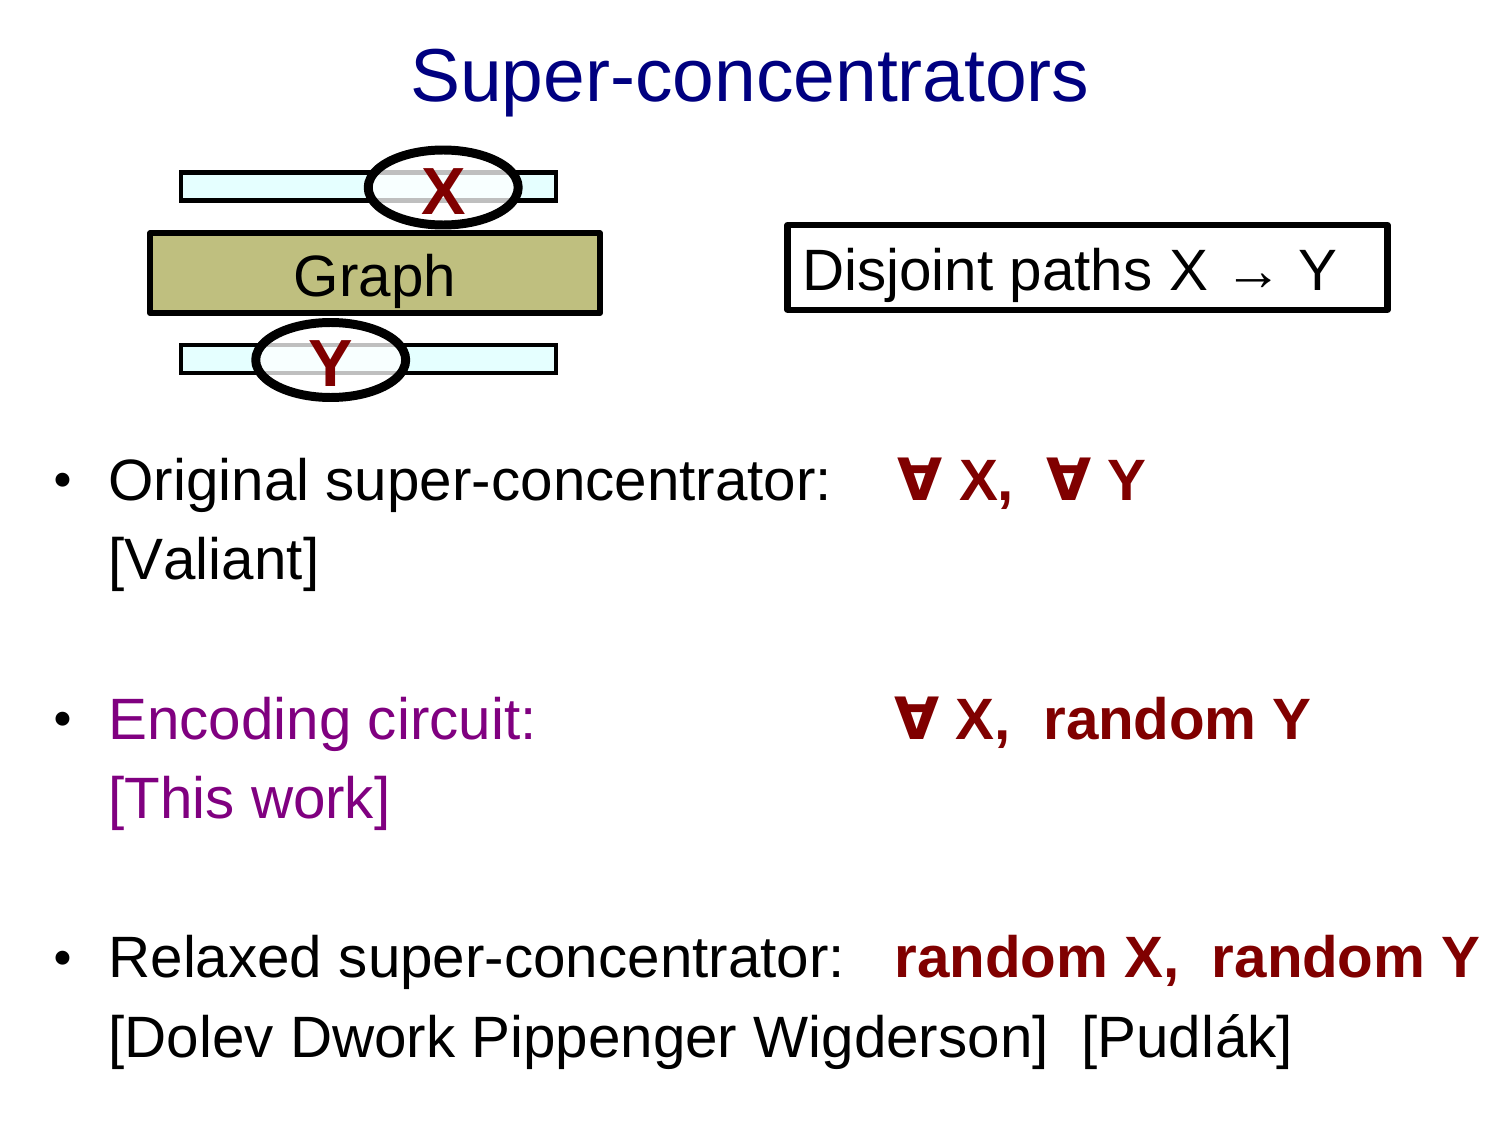

# Super-concentrators
X
Disjoint paths X → Y
Graph
Y
Original super-concentrator: ∀ X, ∀ Y
[Valiant]
Encoding circuit: ∀ X, random Y
[This work]
Relaxed super-concentrator: random X, random Y
[Dolev Dwork Pippenger Wigderson] [Pudlák]